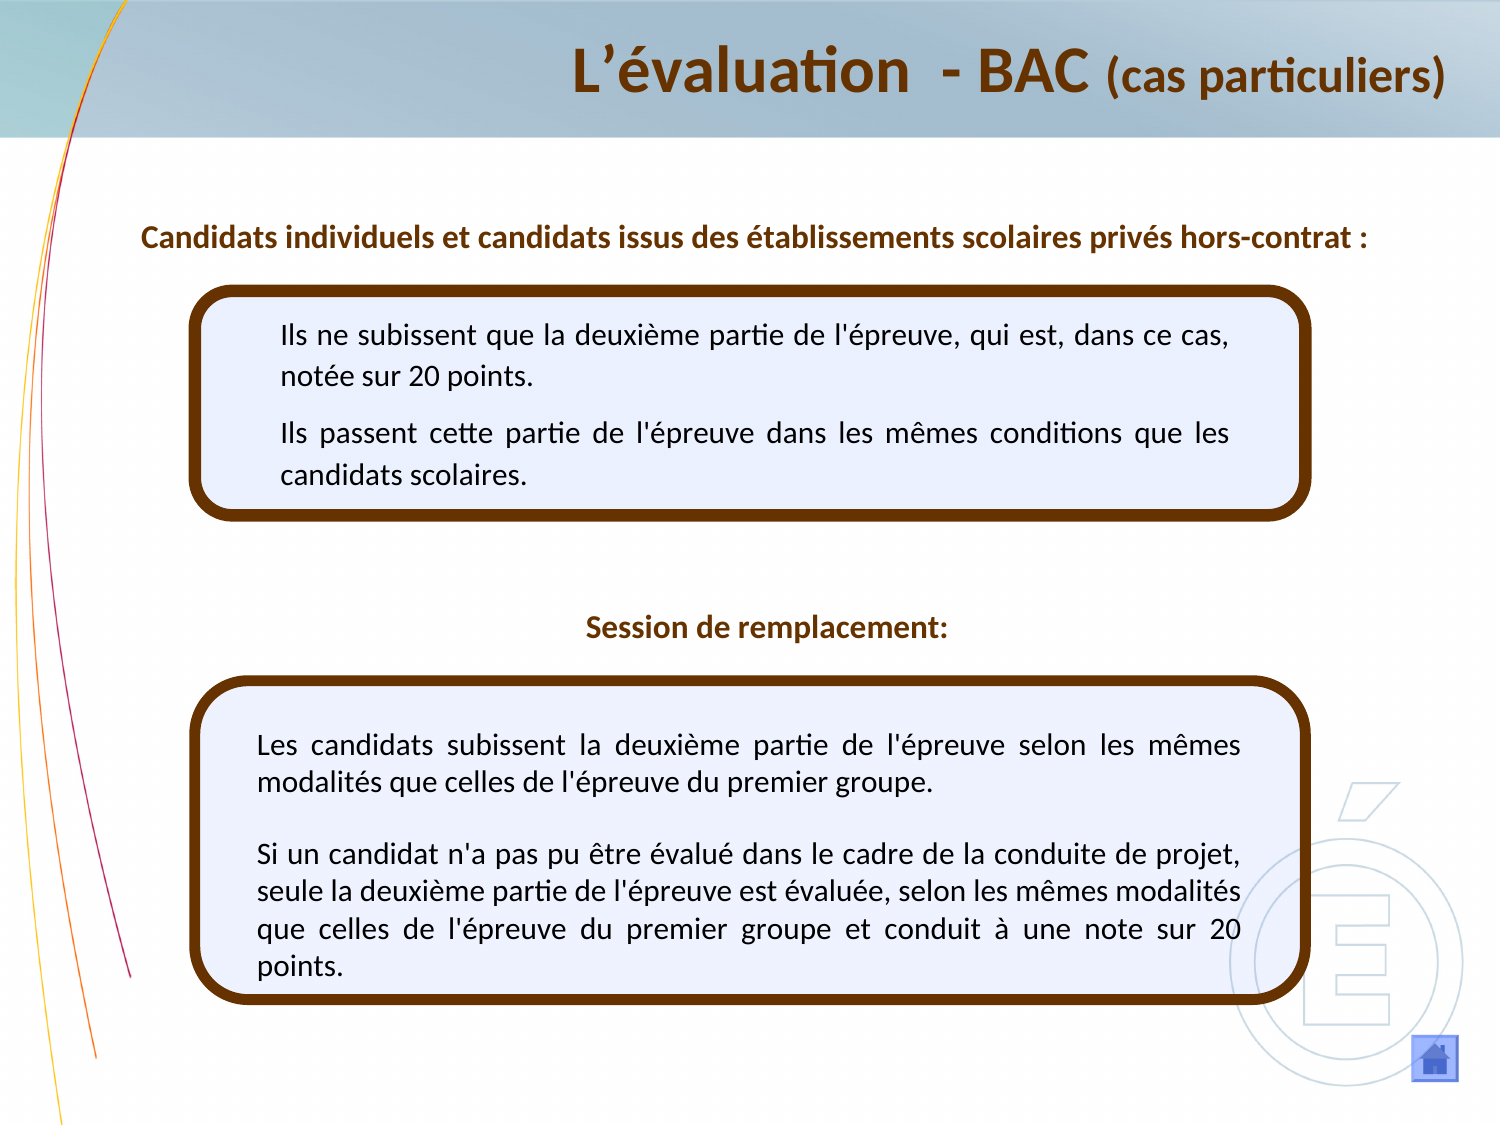

# L’évaluation - BAC (cas particuliers)
Candidats individuels et candidats issus des établissements scolaires privés hors-contrat :
Ils ne subissent que la deuxième partie de l'épreuve, qui est, dans ce cas, notée sur 20 points.
Ils passent cette partie de l'épreuve dans les mêmes conditions que les candidats scolaires.
Session de remplacement:
Les candidats subissent la deuxième partie de l'épreuve selon les mêmes modalités que celles de l'épreuve du premier groupe.
Si un candidat n'a pas pu être évalué dans le cadre de la conduite de projet, seule la deuxième partie de l'épreuve est évaluée, selon les mêmes modalités que celles de l'épreuve du premier groupe et conduit à une note sur 20 points.